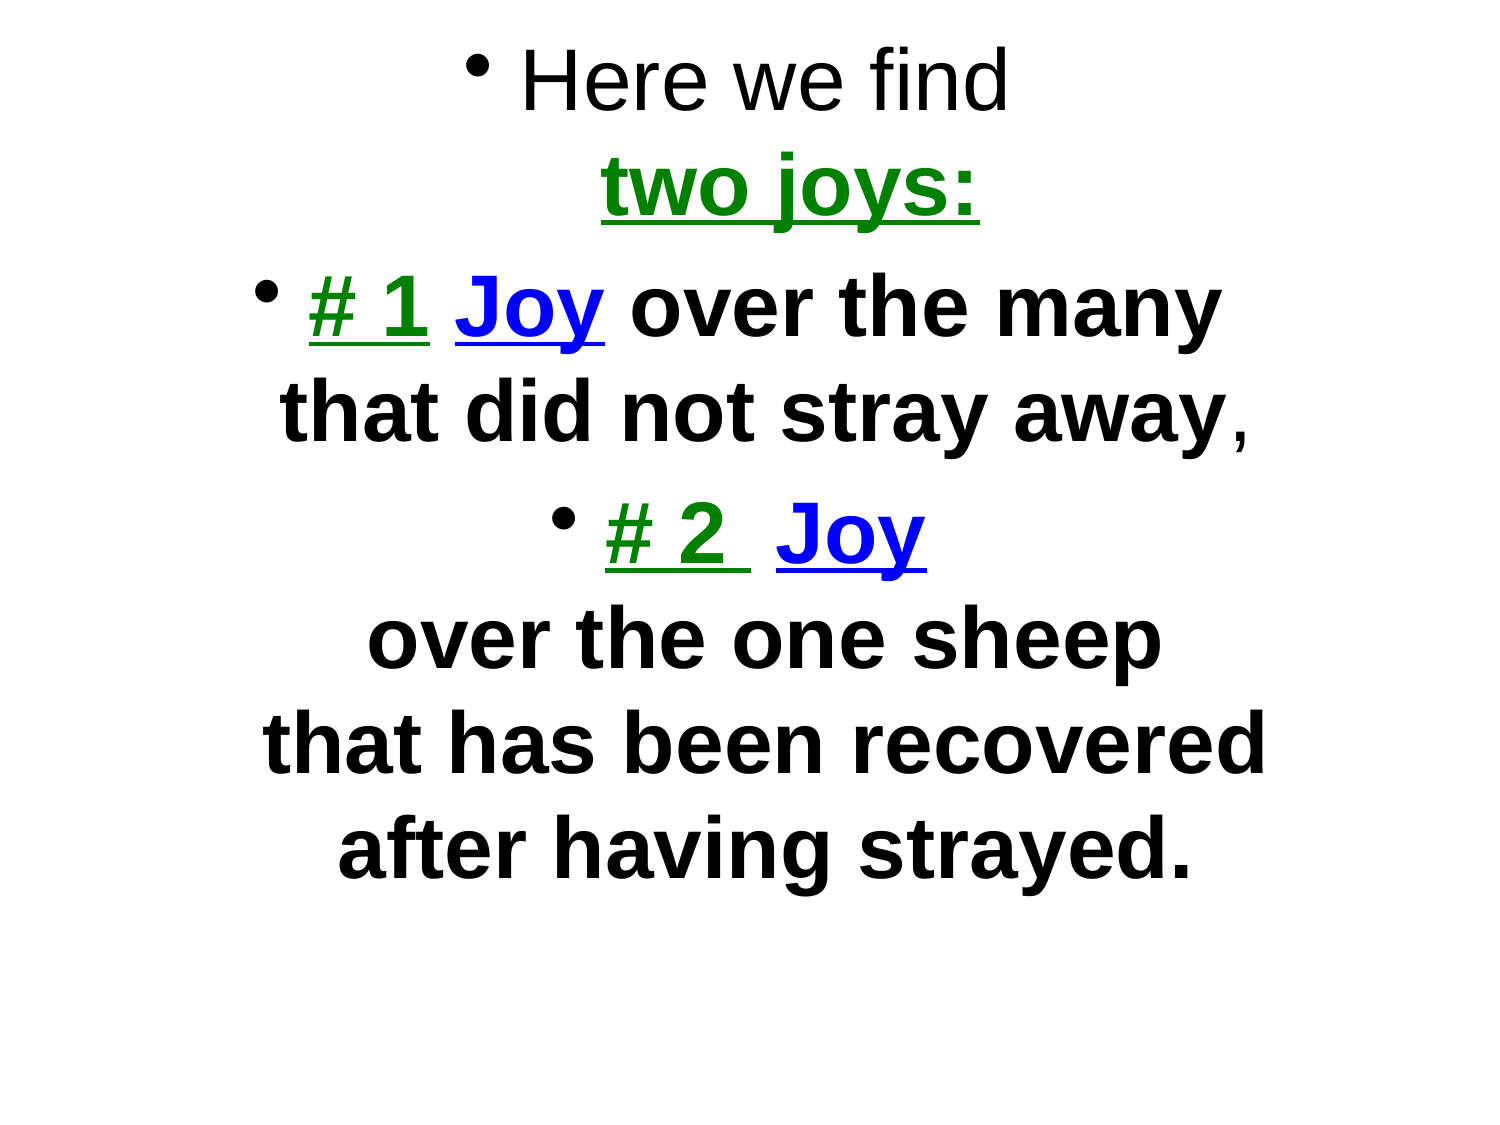

# Here we find two joys:
# 1 Joy over the many that did not stray away,
# 2 Joy over the one sheep that has been recovered after having strayed.